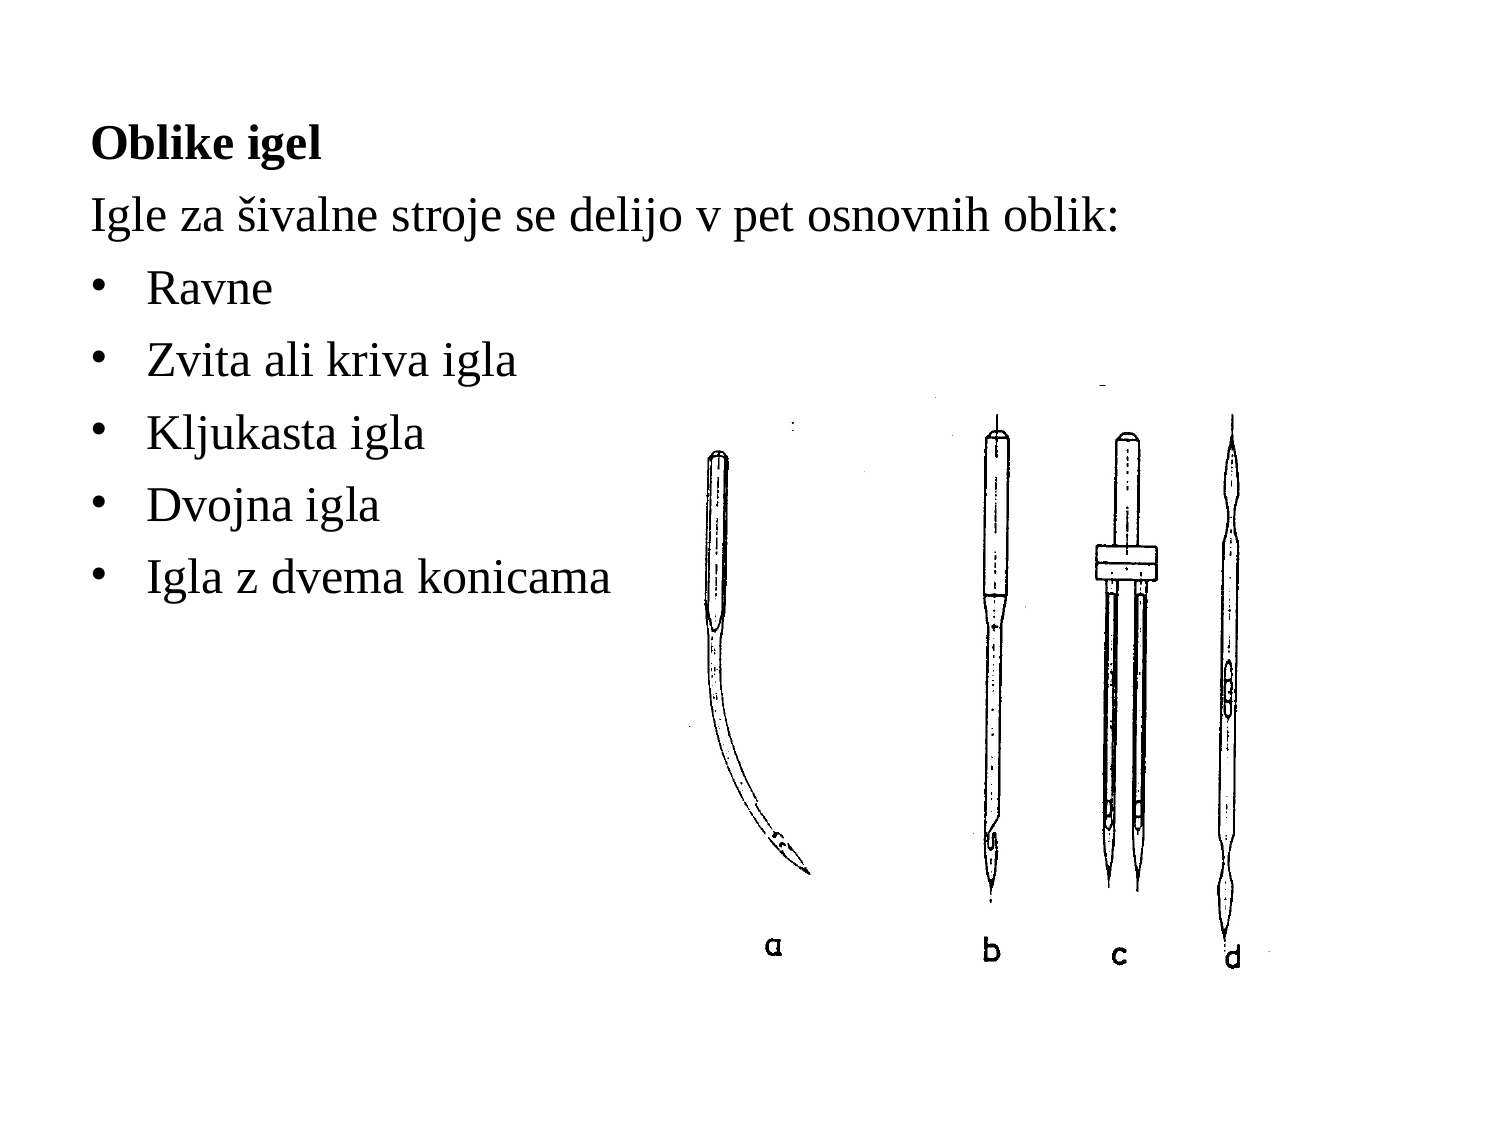

# Oblike igel
Igle za šivalne stroje se delijo v pet osnovnih oblik:
Ravne
Zvita ali kriva igla
Kljukasta igla
Dvojna igla
Igla z dvema konicama